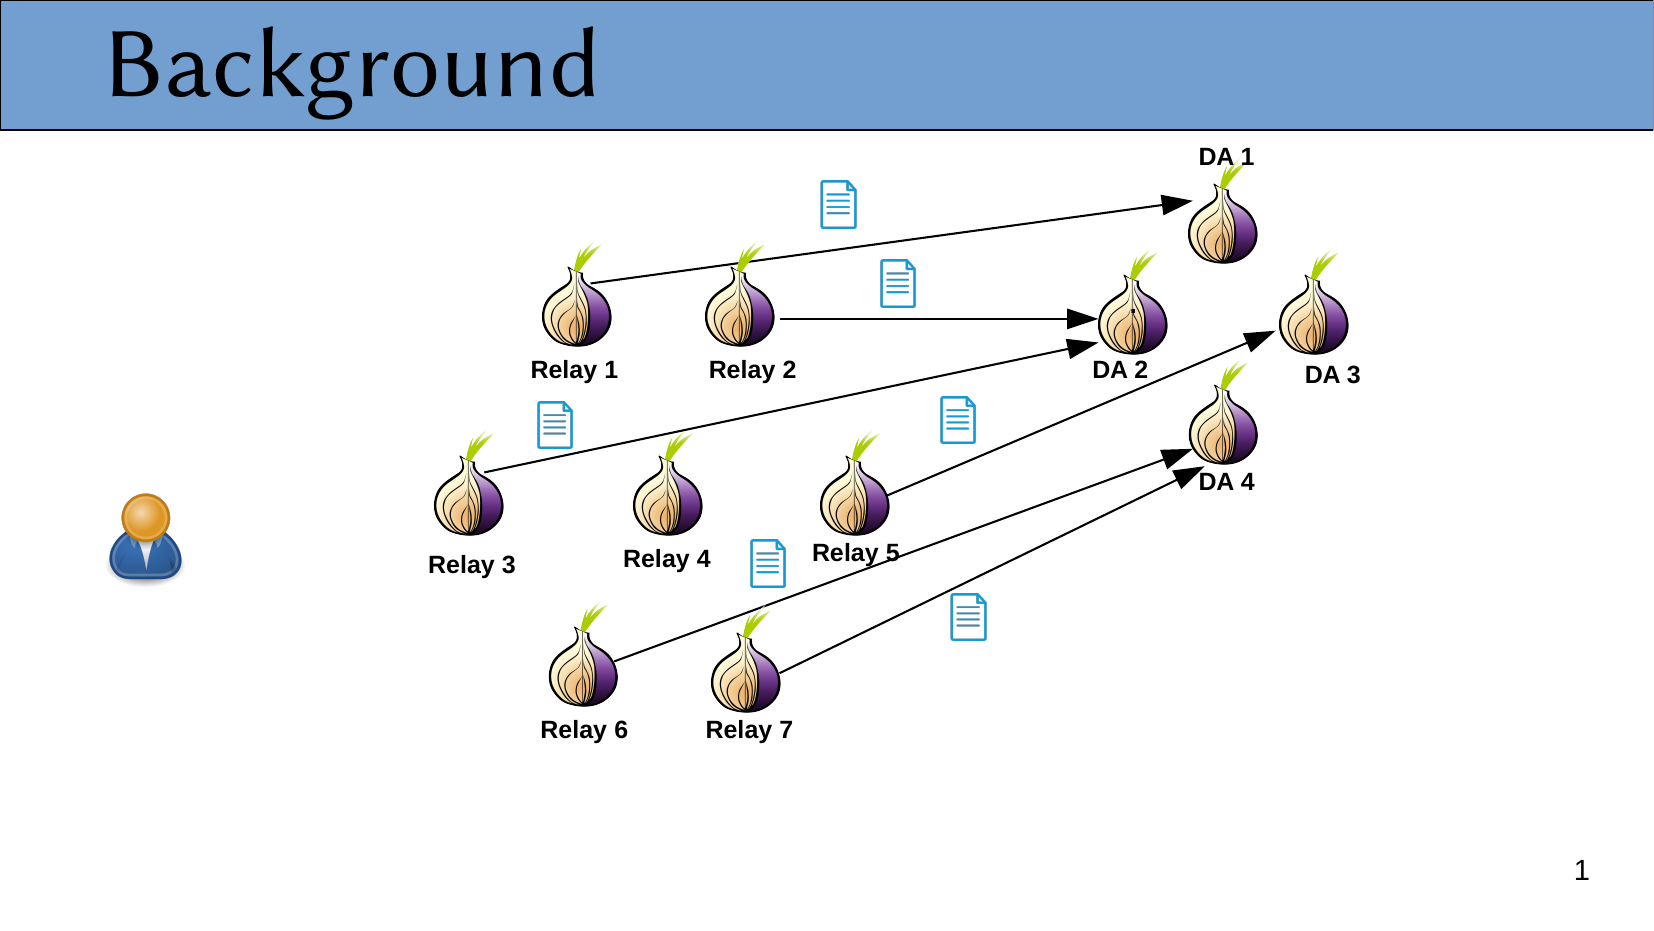

Background
DA 1
.
DA 2
Relay 1
Relay 2
DA 3
DA 4
Relay 5
Relay 4
Relay 3
Relay 6
Relay 7
1